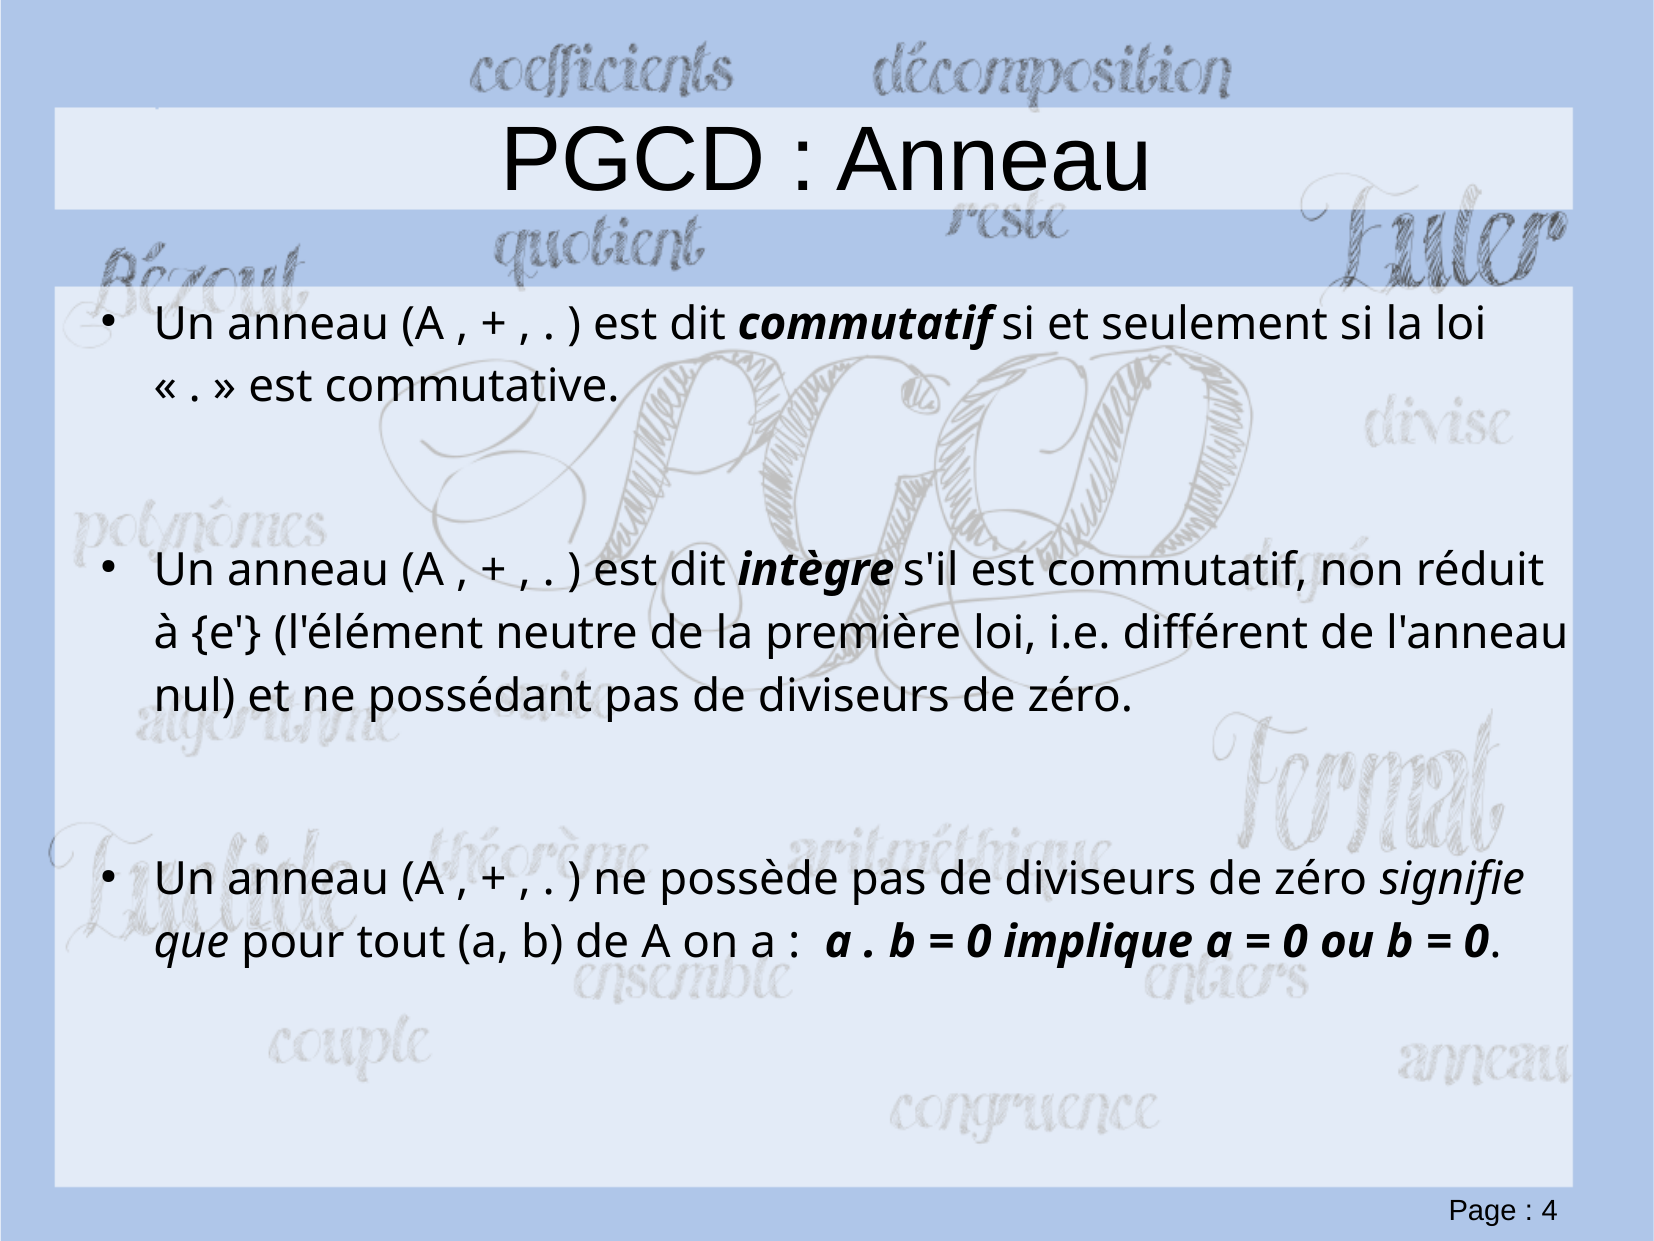

# PGCD : Anneau
Un anneau (A , + , . ) est dit commutatif si et seulement si la loi « . » est commutative.
Un anneau (A , + , . ) est dit intègre s'il est commutatif, non réduit à {e'} (l'élément neutre de la première loi, i.e. différent de l'anneau nul) et ne possédant pas de diviseurs de zéro.
Un anneau (A , + , . ) ne possède pas de diviseurs de zéro signifie que pour tout (a, b) de A on a : a . b = 0 implique a = 0 ou b = 0.